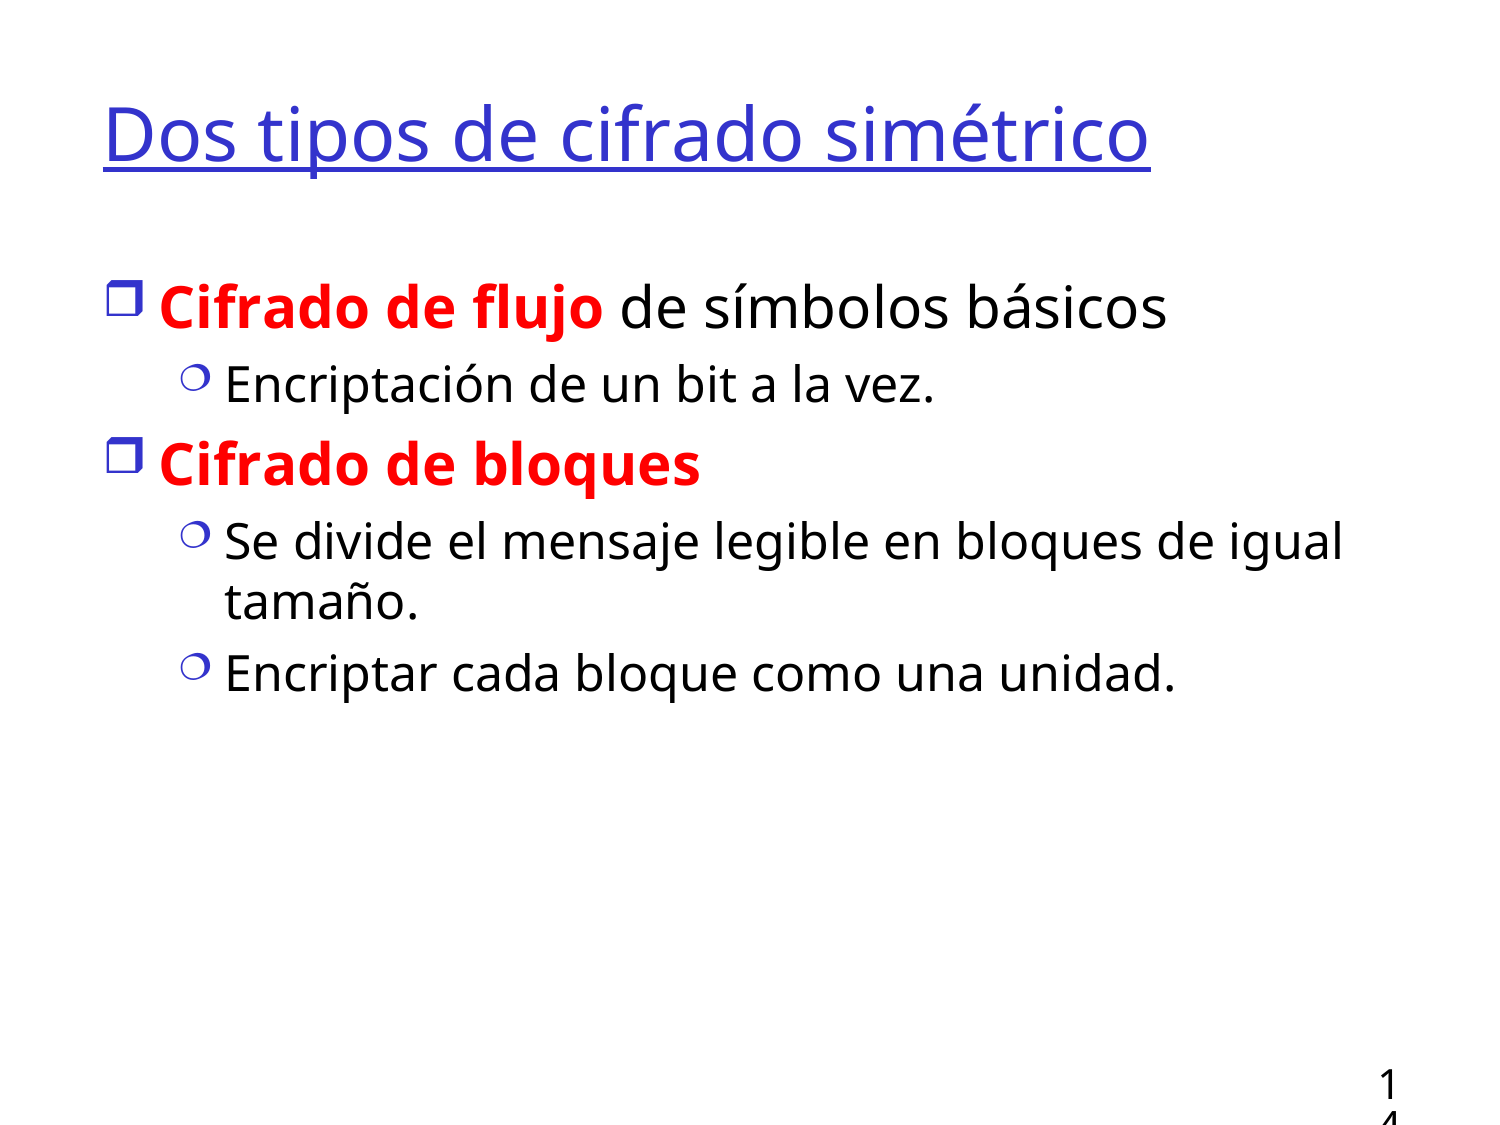

# Dos tipos de cifrado simétrico
Cifrado de flujo de símbolos básicos
Encriptación de un bit a la vez.
Cifrado de bloques
Se divide el mensaje legible en bloques de igual tamaño.
Encriptar cada bloque como una unidad.
14